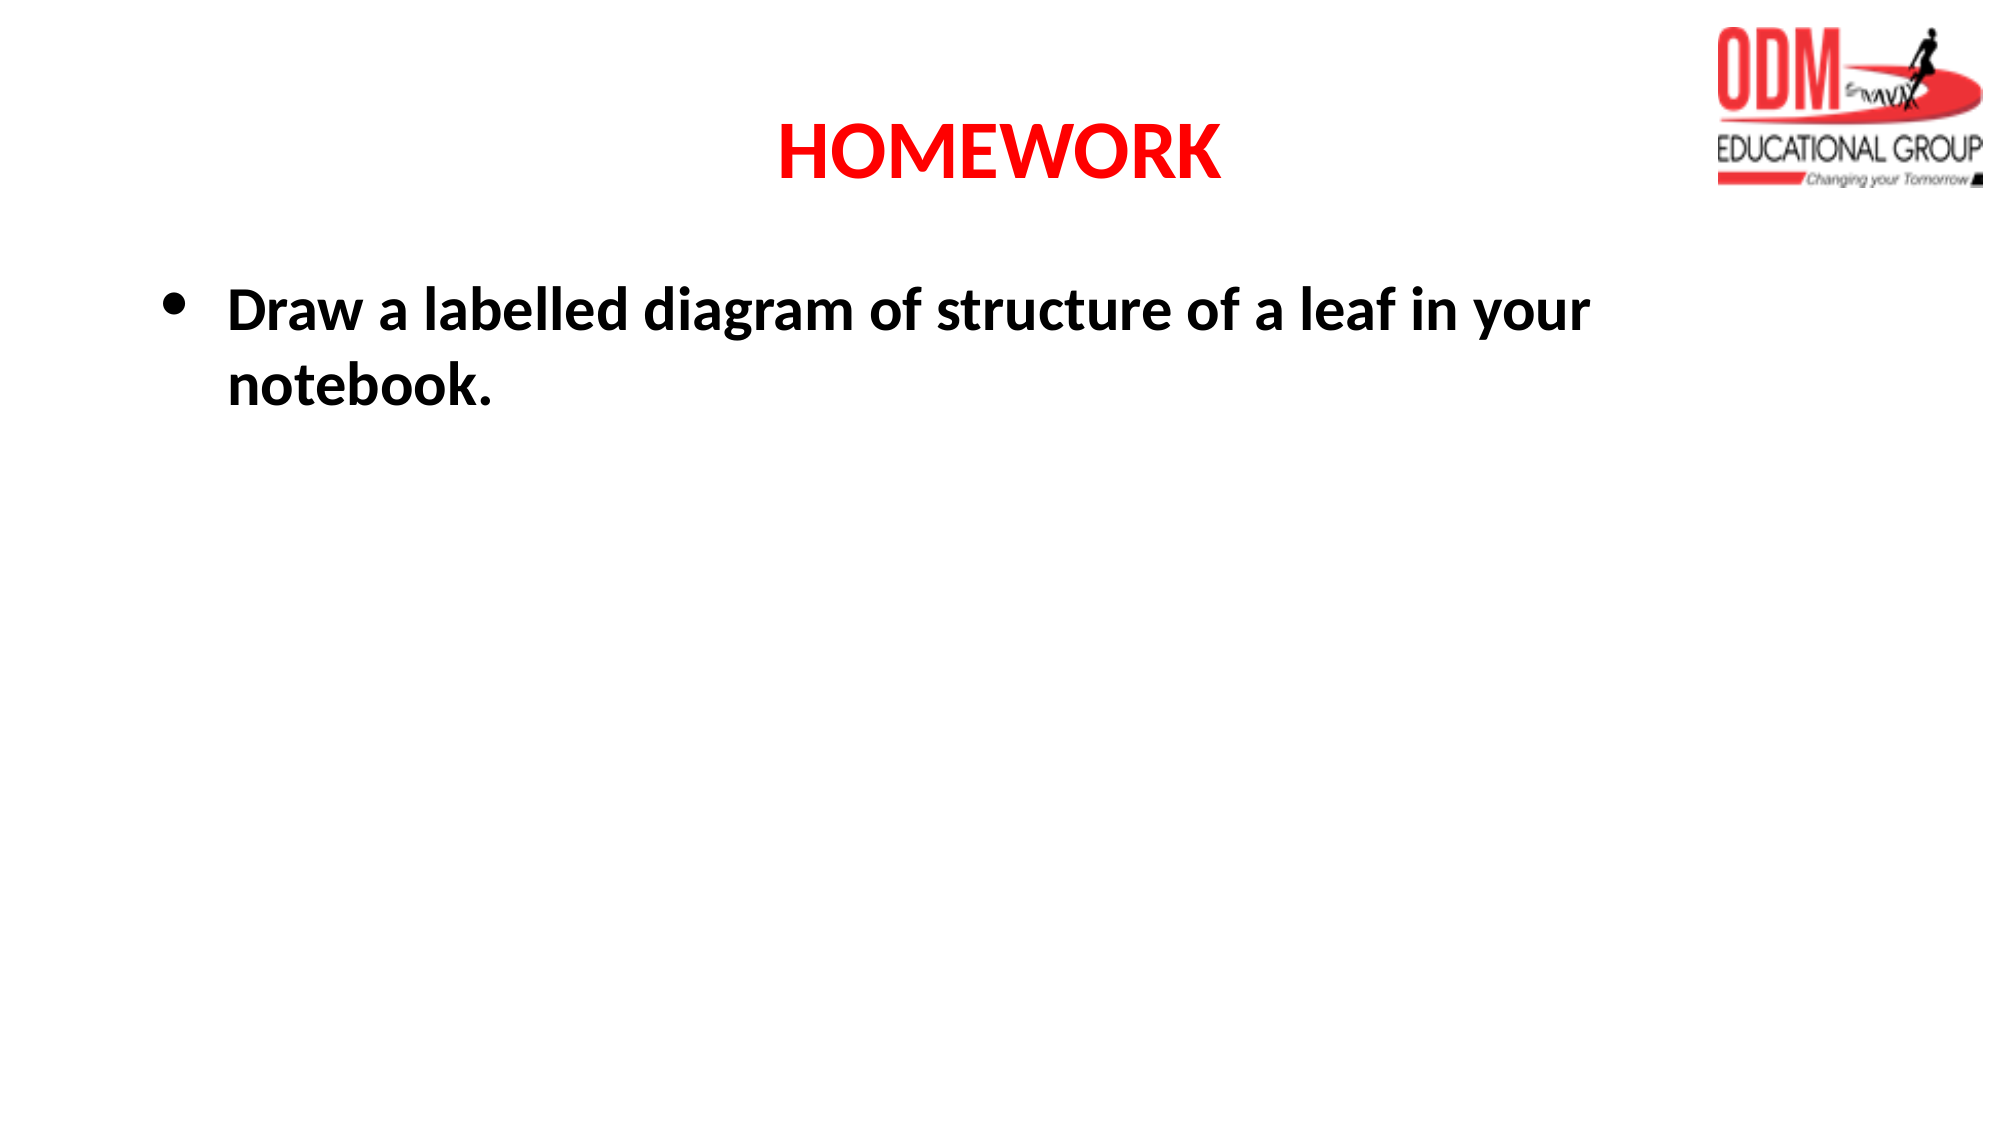

HOMEWORK
# Draw a labelled diagram of structure of a leaf in your notebook.